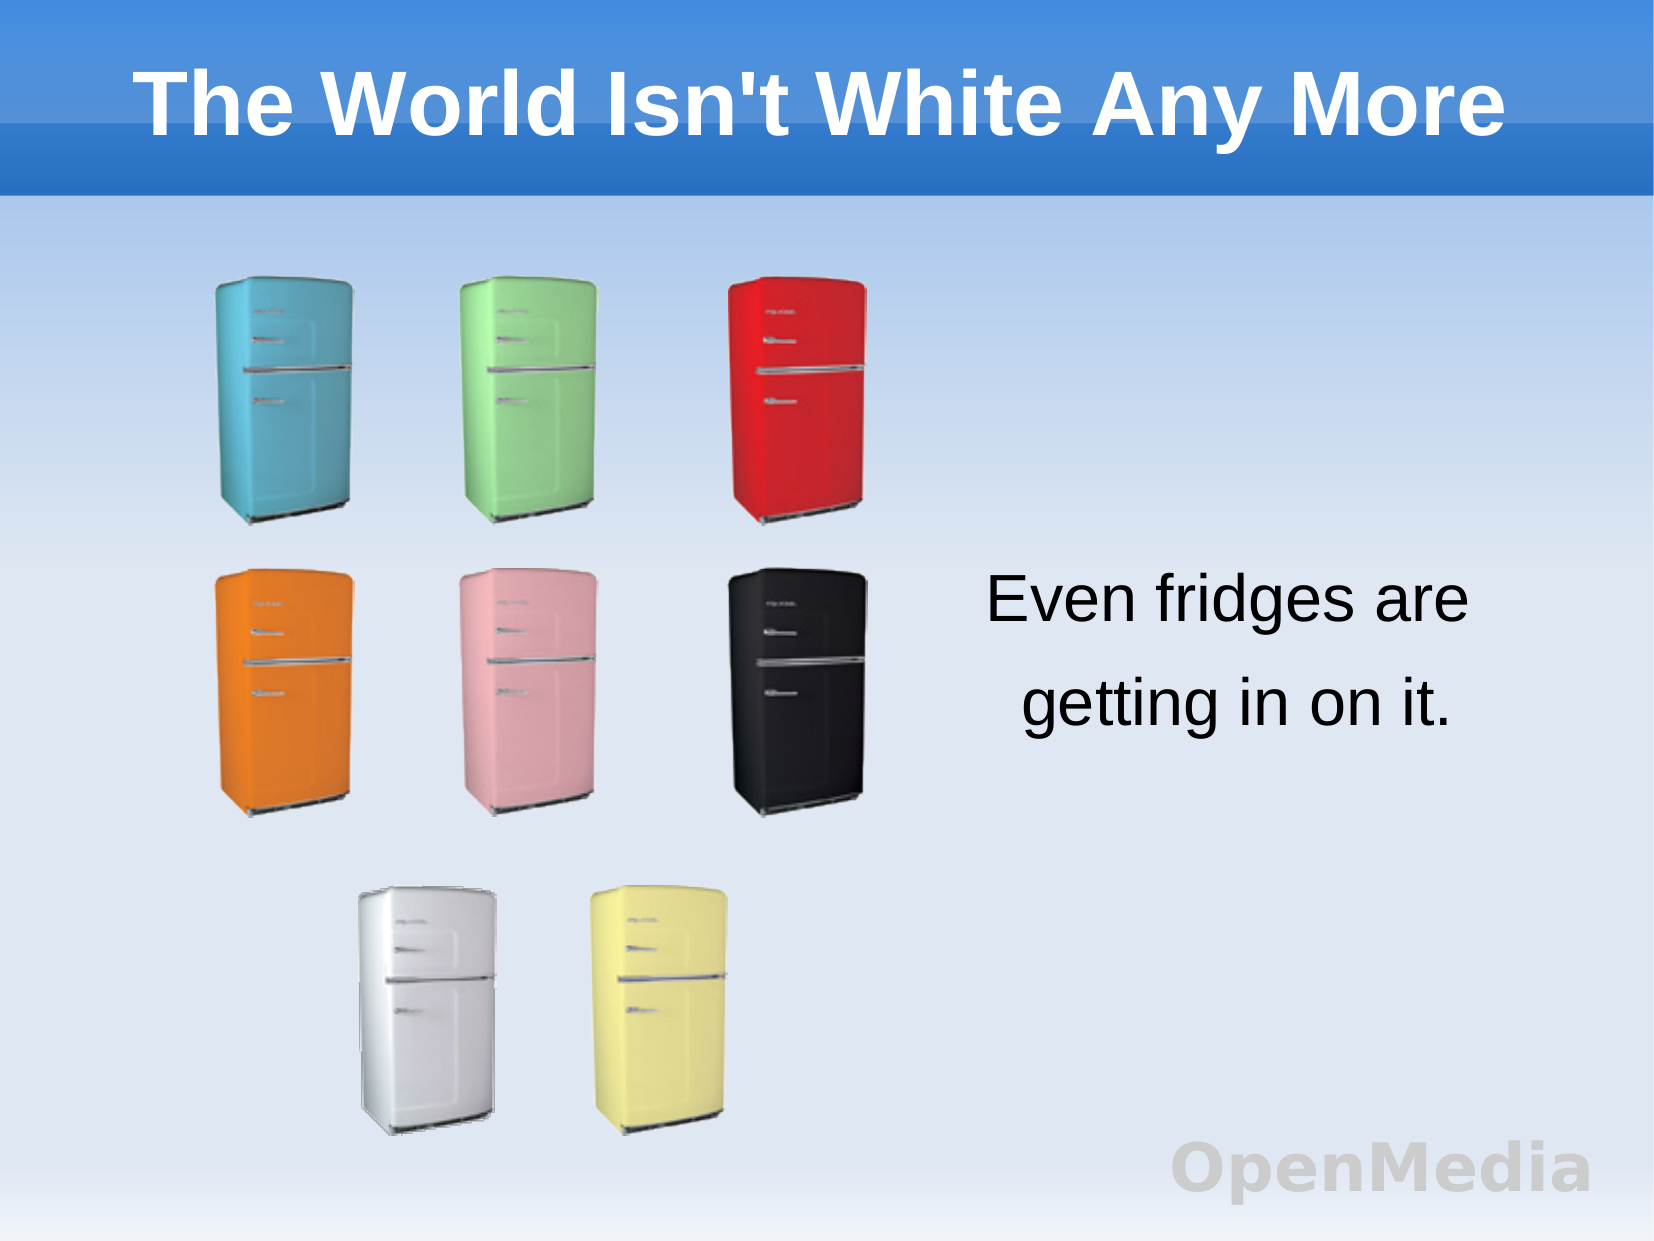

# The World Isn't White Any More
Even fridges are
 getting in on it.
22